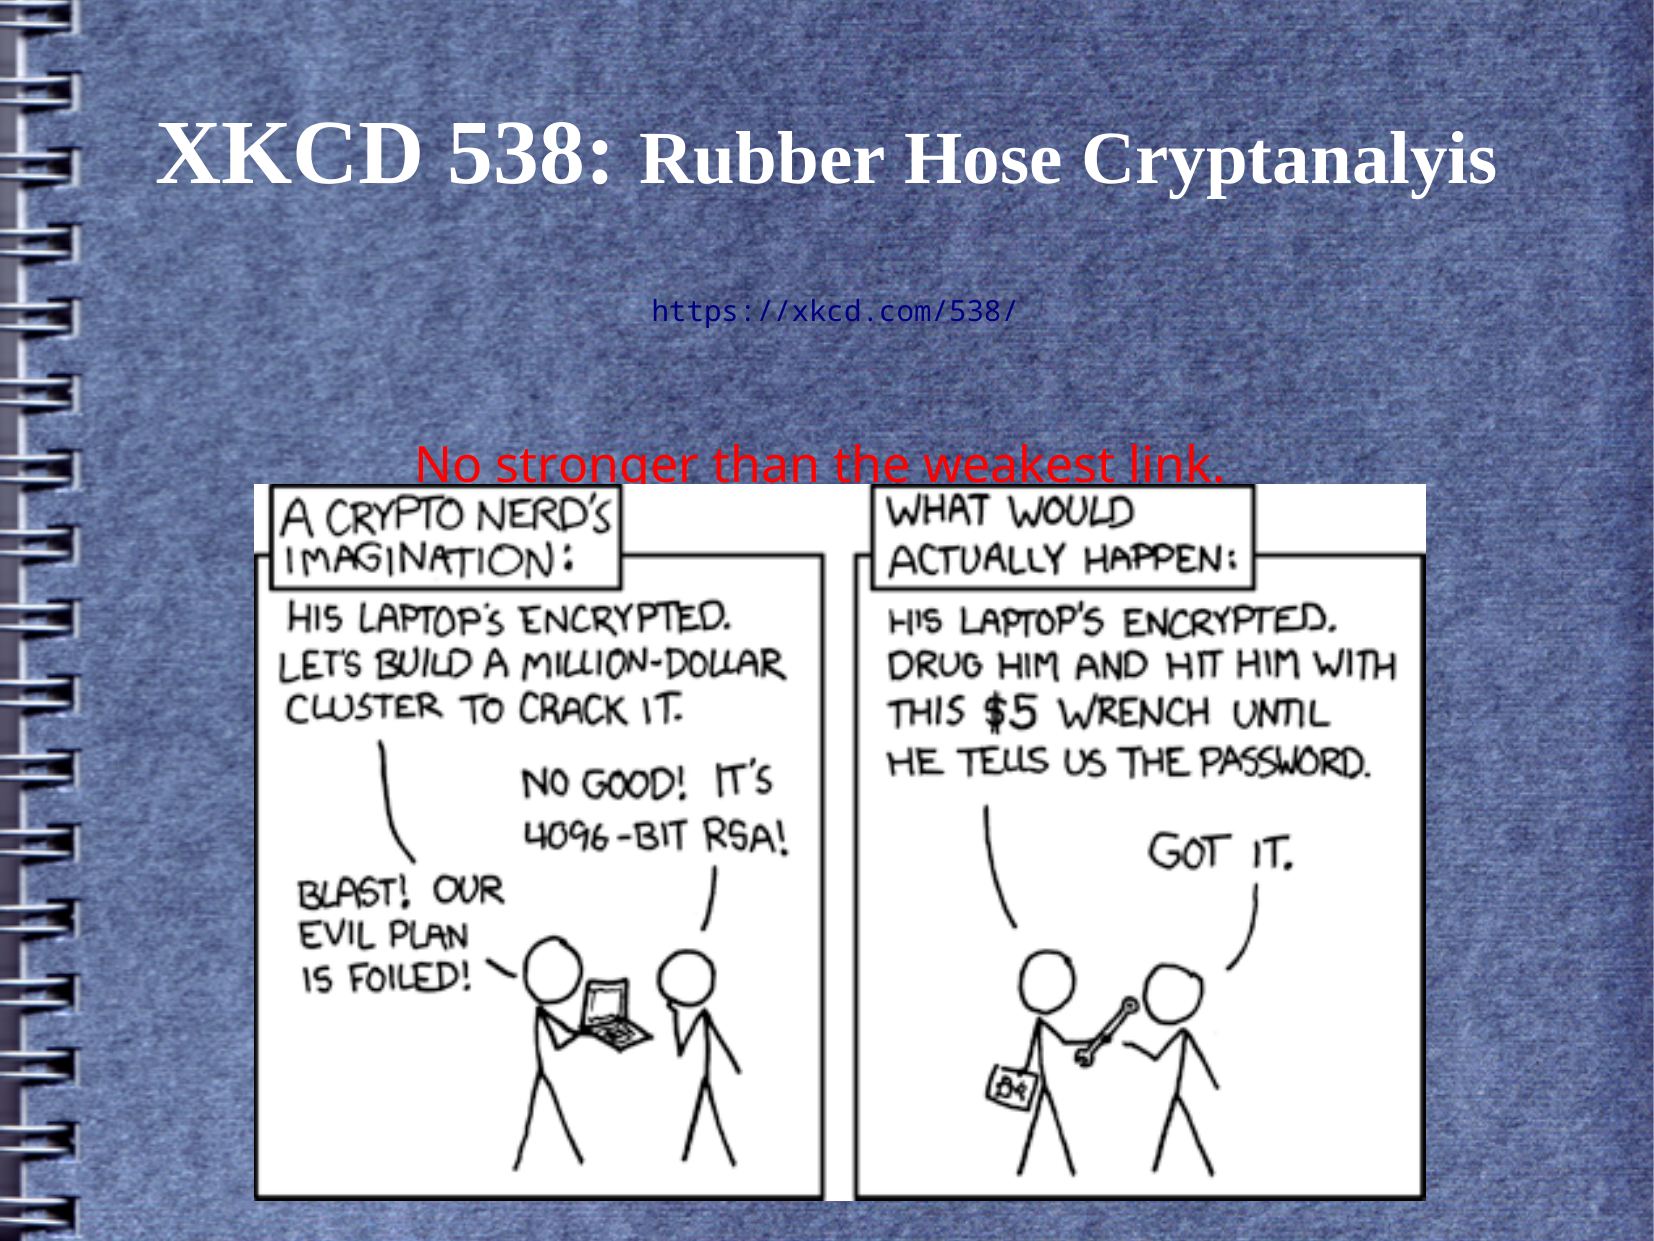

# XKCD 538: Rubber Hose Cryptanalyis
 https://xkcd.com/538/
No stronger than the weakest link.